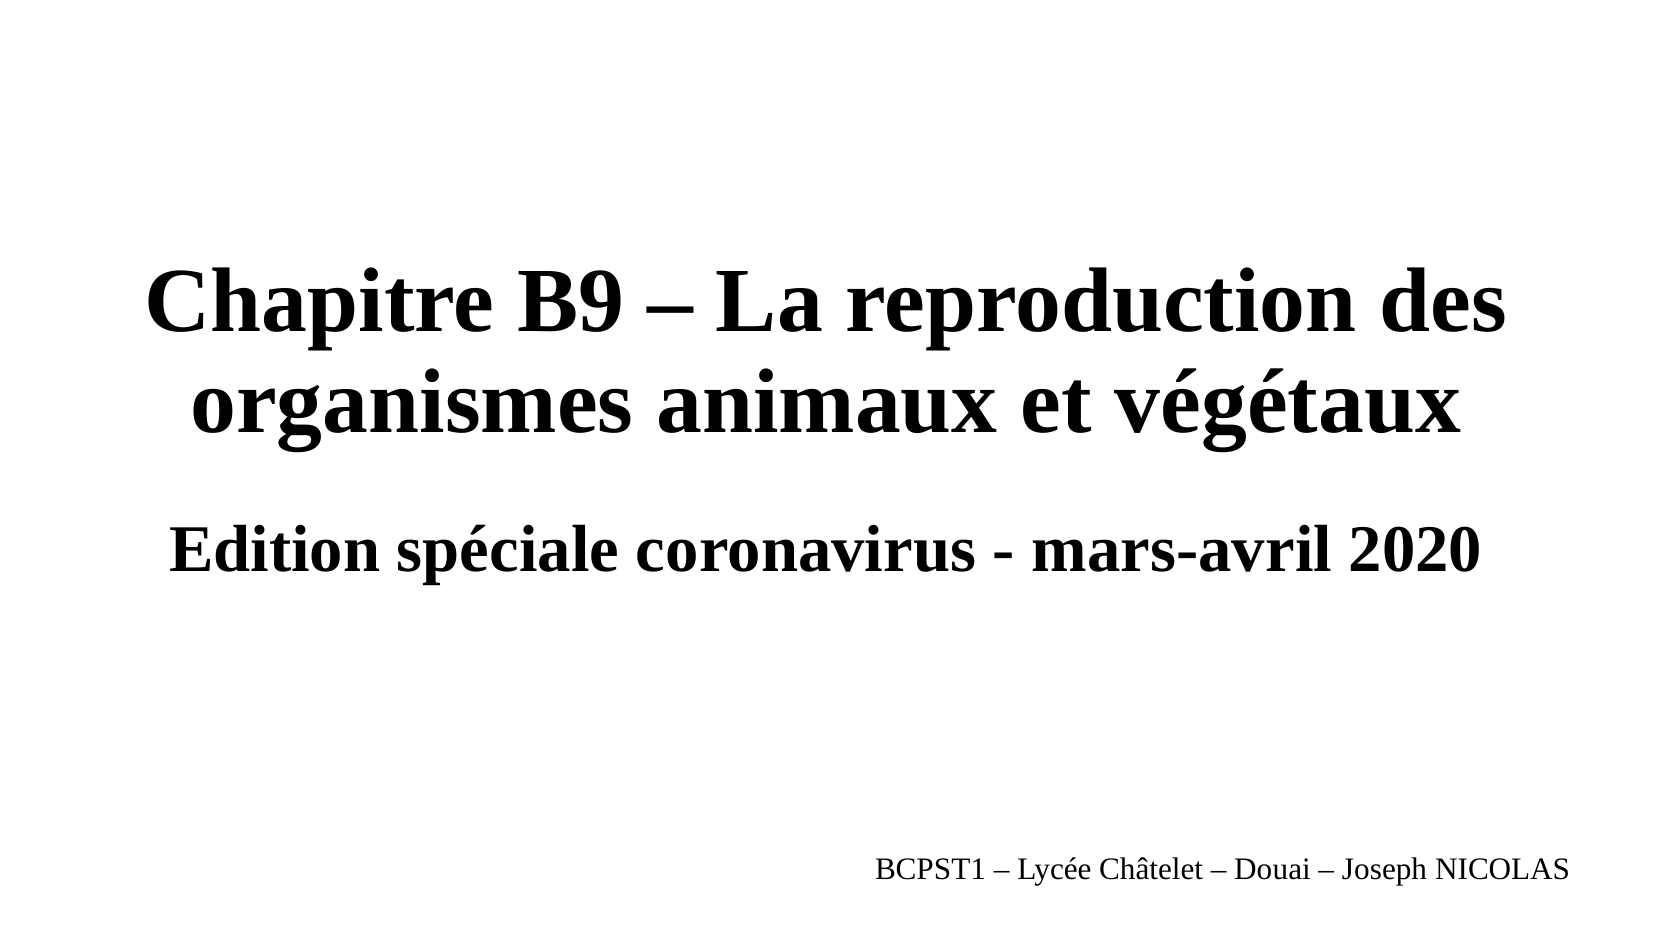

# Chapitre B9 – La reproduction des organismes animaux et végétaux
Edition spéciale coronavirus - mars-avril 2020
BCPST1 – Lycée Châtelet – Douai – Joseph NICOLAS